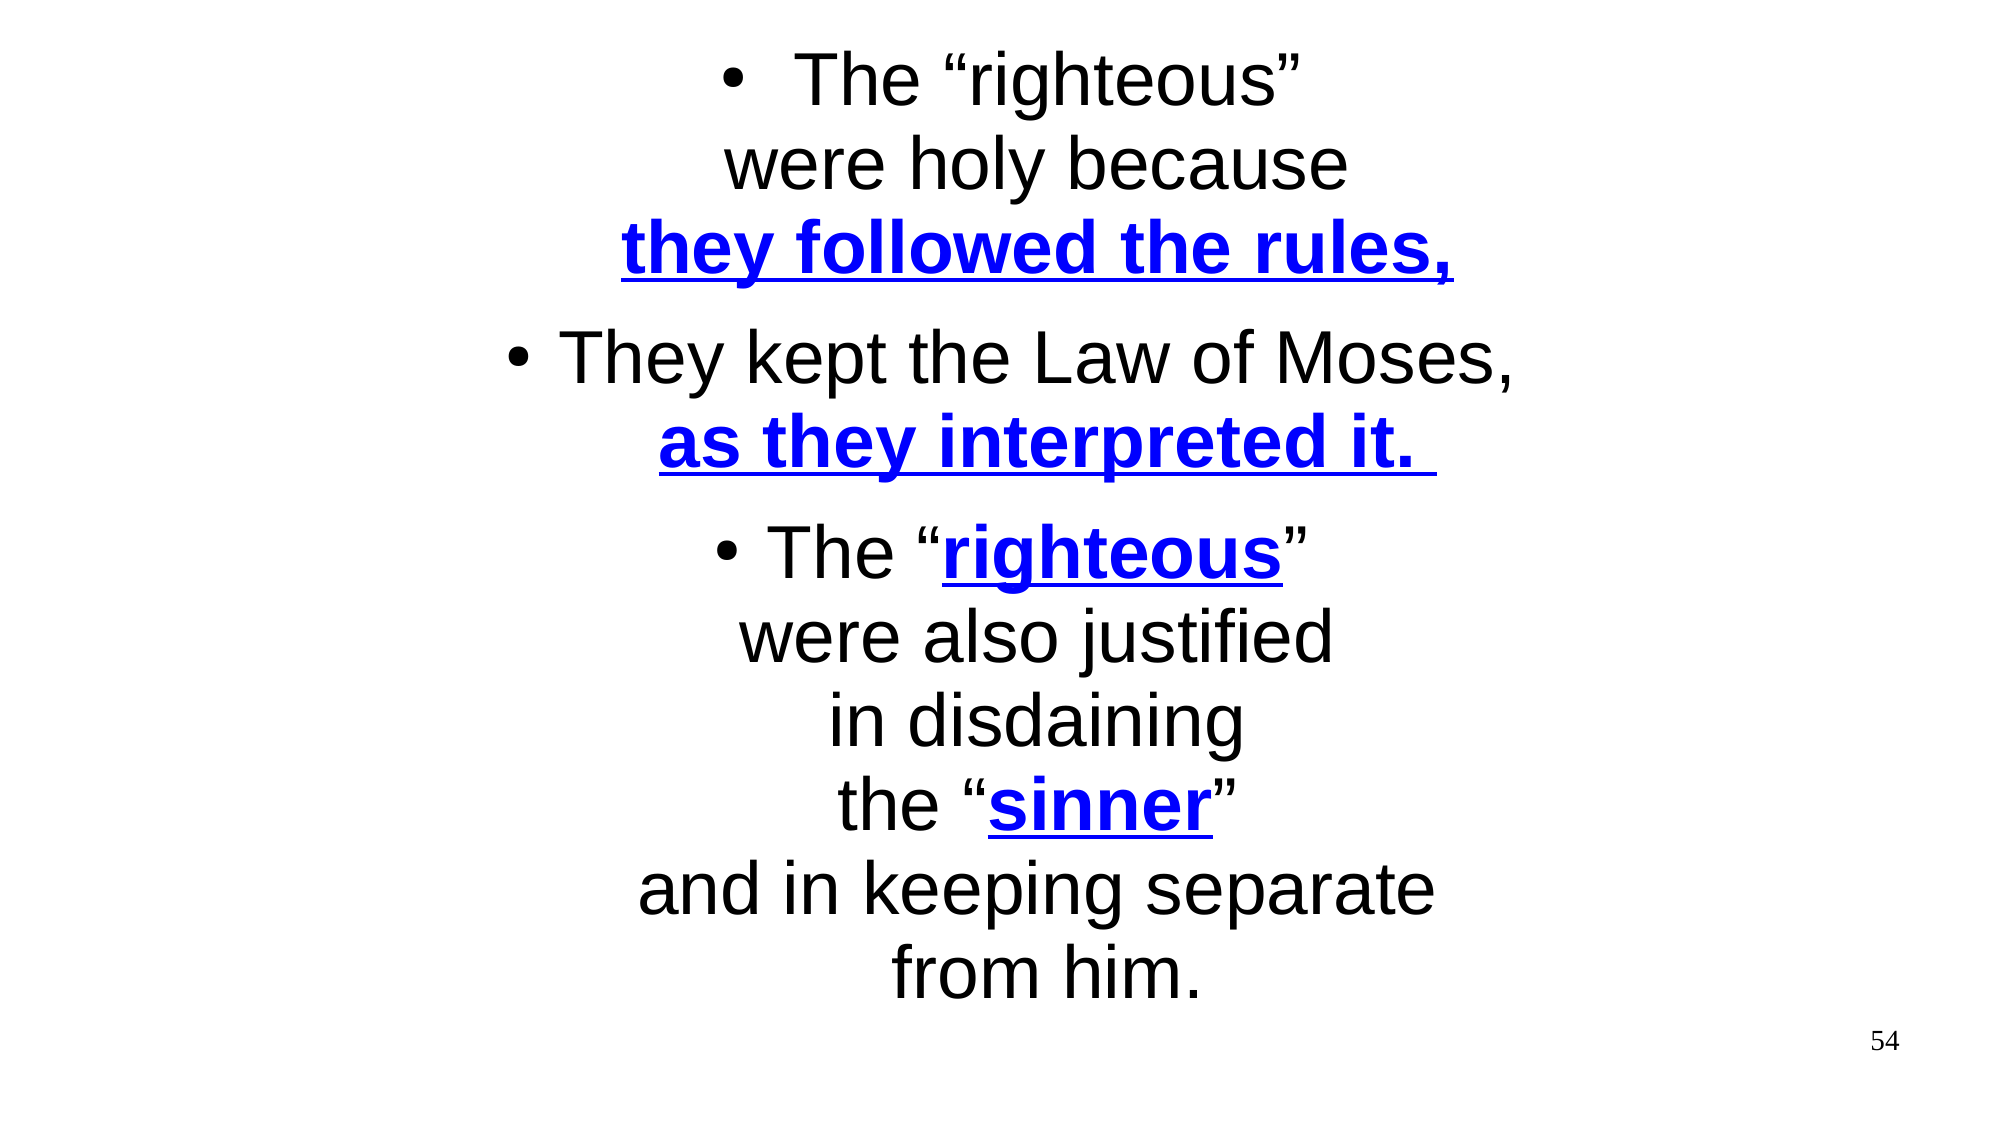

# The “righteous” were holy because they followed the rules,
They kept the Law of Moses,
as they interpreted it.
The “righteous”
were also justified
in disdaining
the “sinner”
and in keeping separate
from him.
54